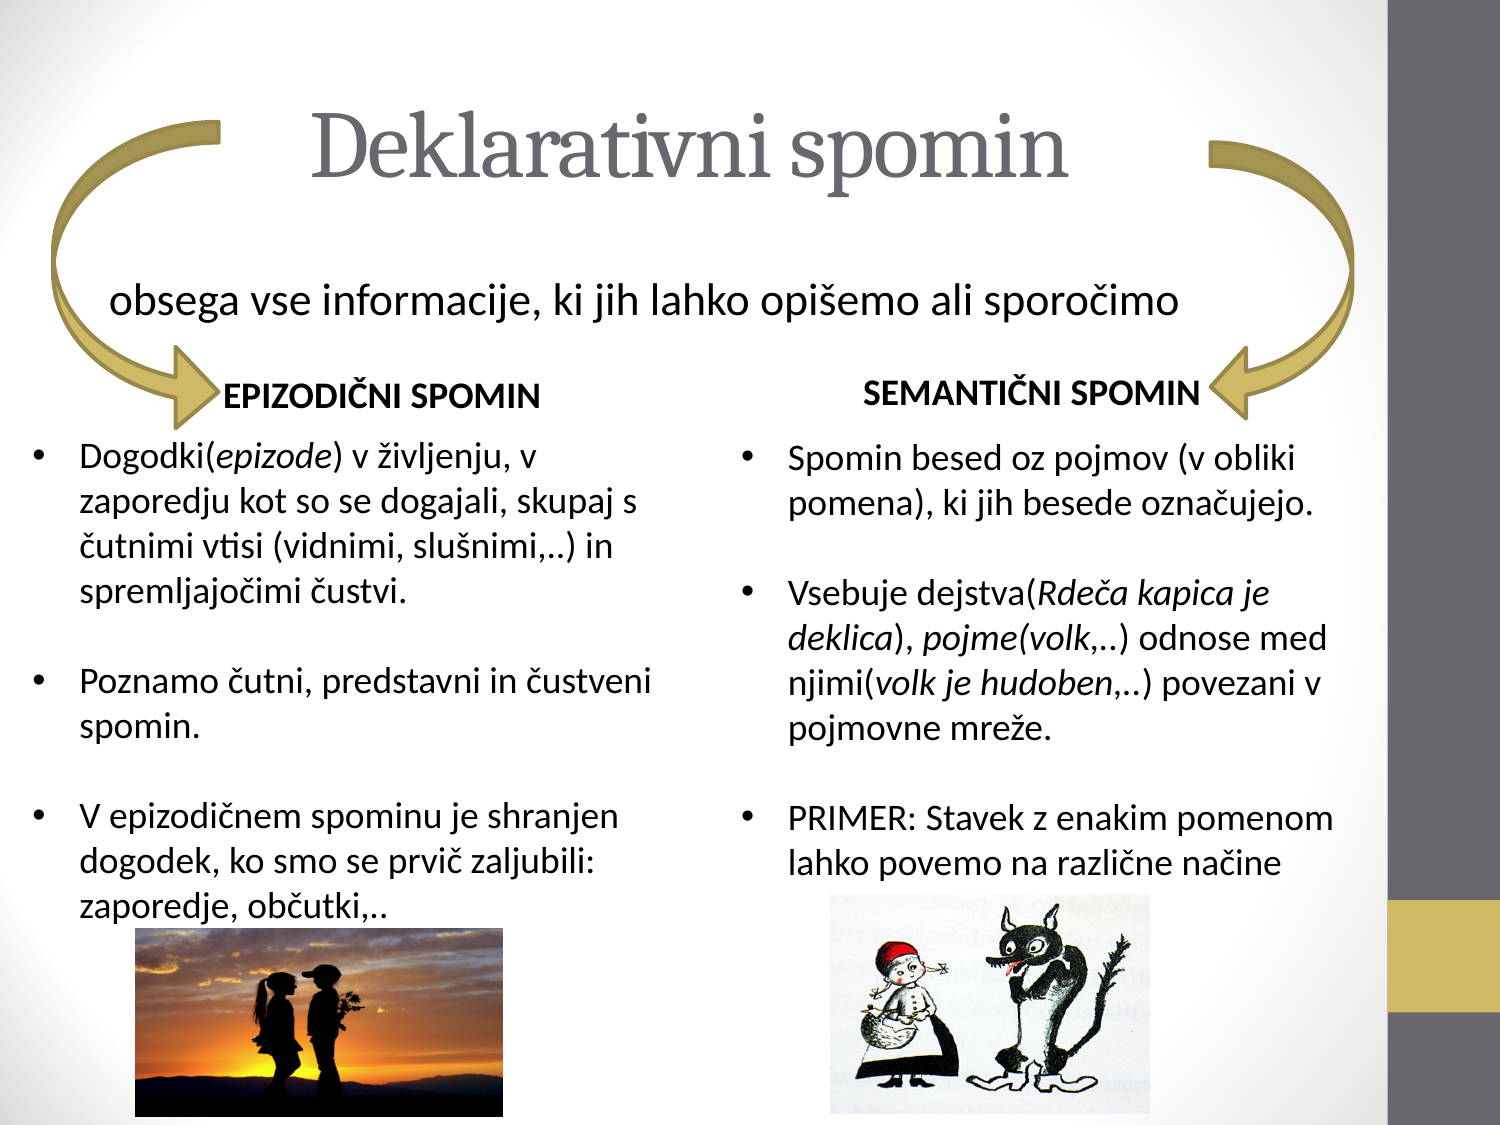

# Deklarativni spomin
obsega vse informacije, ki jih lahko opišemo ali sporočimo
SEMANTIČNI SPOMIN
EPIZODIČNI SPOMIN
Dogodki(epizode) v življenju, v zaporedju kot so se dogajali, skupaj s čutnimi vtisi (vidnimi, slušnimi,..) in spremljajočimi čustvi.
Poznamo čutni, predstavni in čustveni spomin.
V epizodičnem spominu je shranjen dogodek, ko smo se prvič zaljubili: zaporedje, občutki,..
Spomin besed oz pojmov (v obliki pomena), ki jih besede označujejo.
Vsebuje dejstva(Rdeča kapica je deklica), pojme(volk,..) odnose med njimi(volk je hudoben,..) povezani v pojmovne mreže.
PRIMER: Stavek z enakim pomenom lahko povemo na različne načine